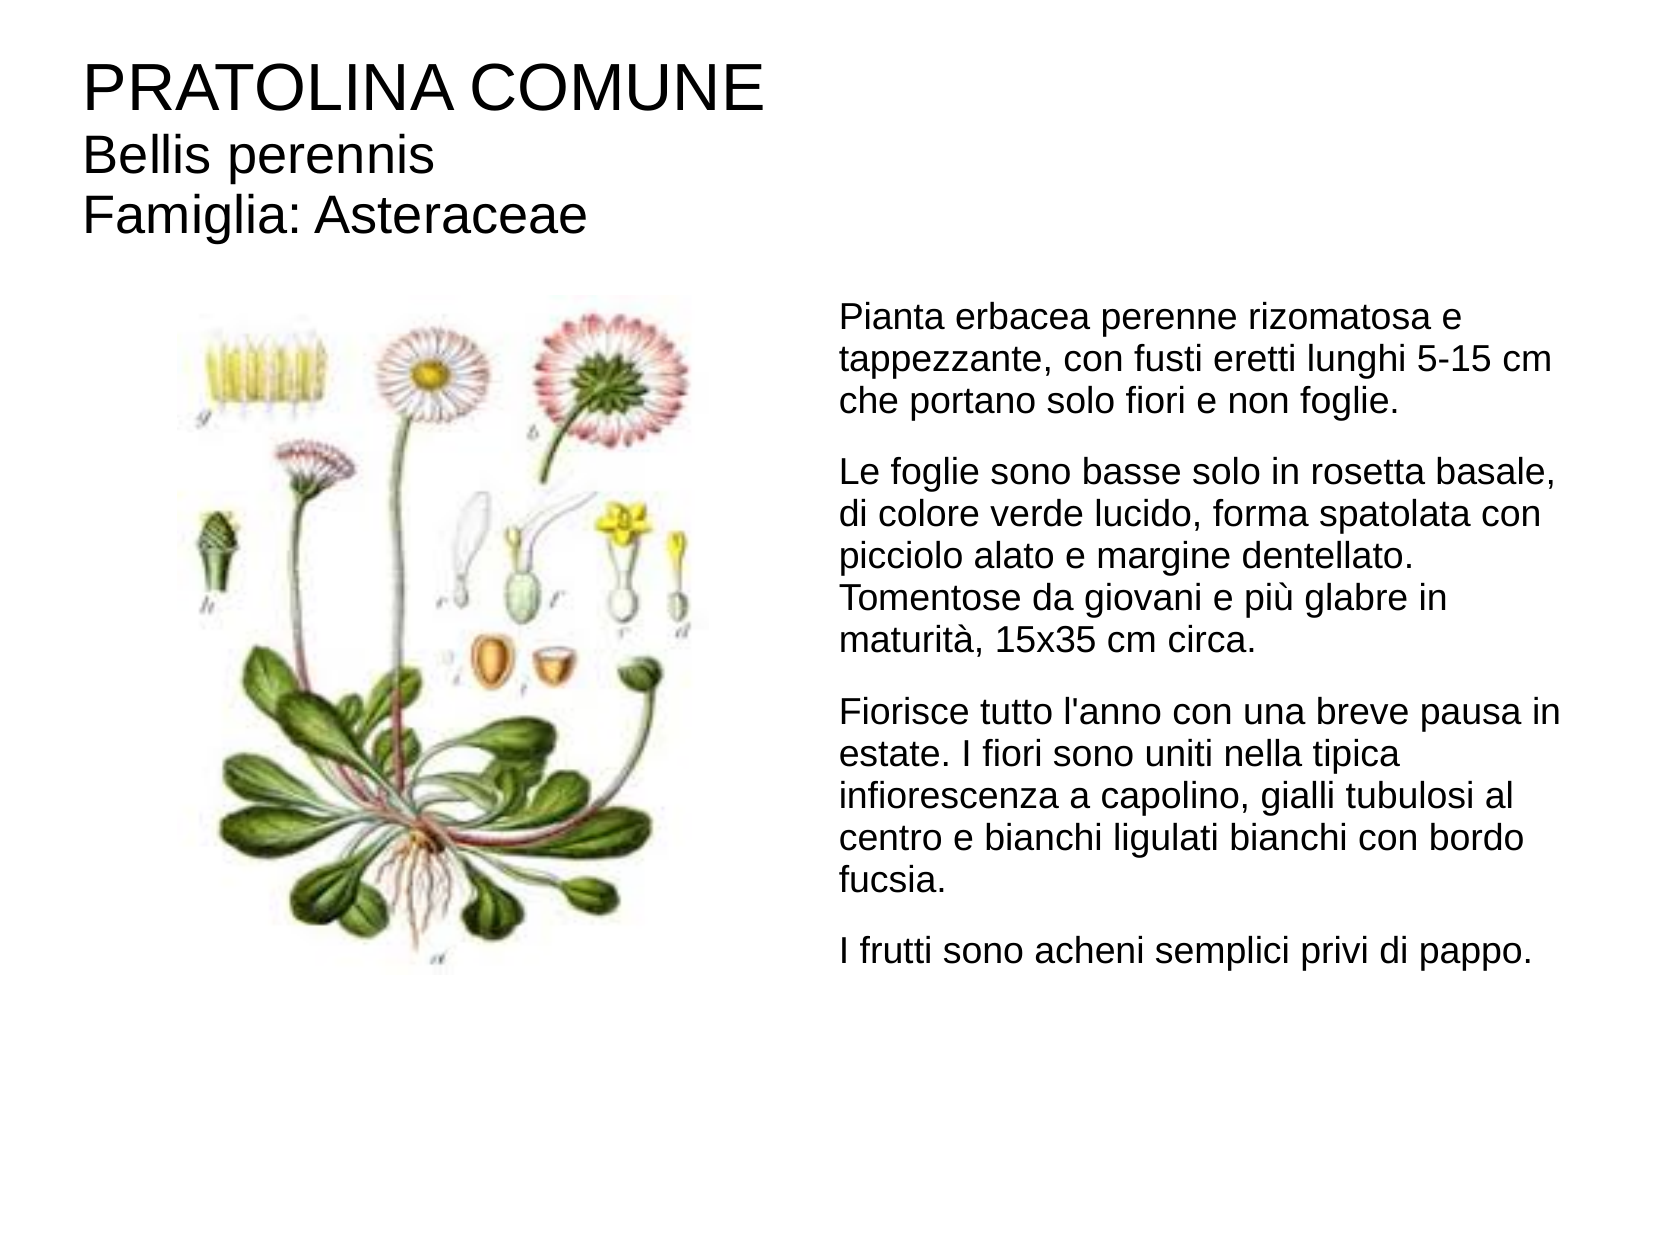

# PRATOLINA COMUNE Bellis perennis Famiglia: Asteraceae
Pianta erbacea perenne rizomatosa e tappezzante, con fusti eretti lunghi 5-15 cm che portano solo fiori e non foglie.
Le foglie sono basse solo in rosetta basale, di colore verde lucido, forma spatolata con picciolo alato e margine dentellato. Tomentose da giovani e più glabre in maturità, 15x35 cm circa.
Fiorisce tutto l'anno con una breve pausa in estate. I fiori sono uniti nella tipica infiorescenza a capolino, gialli tubulosi al centro e bianchi ligulati bianchi con bordo fucsia.
I frutti sono acheni semplici privi di pappo.